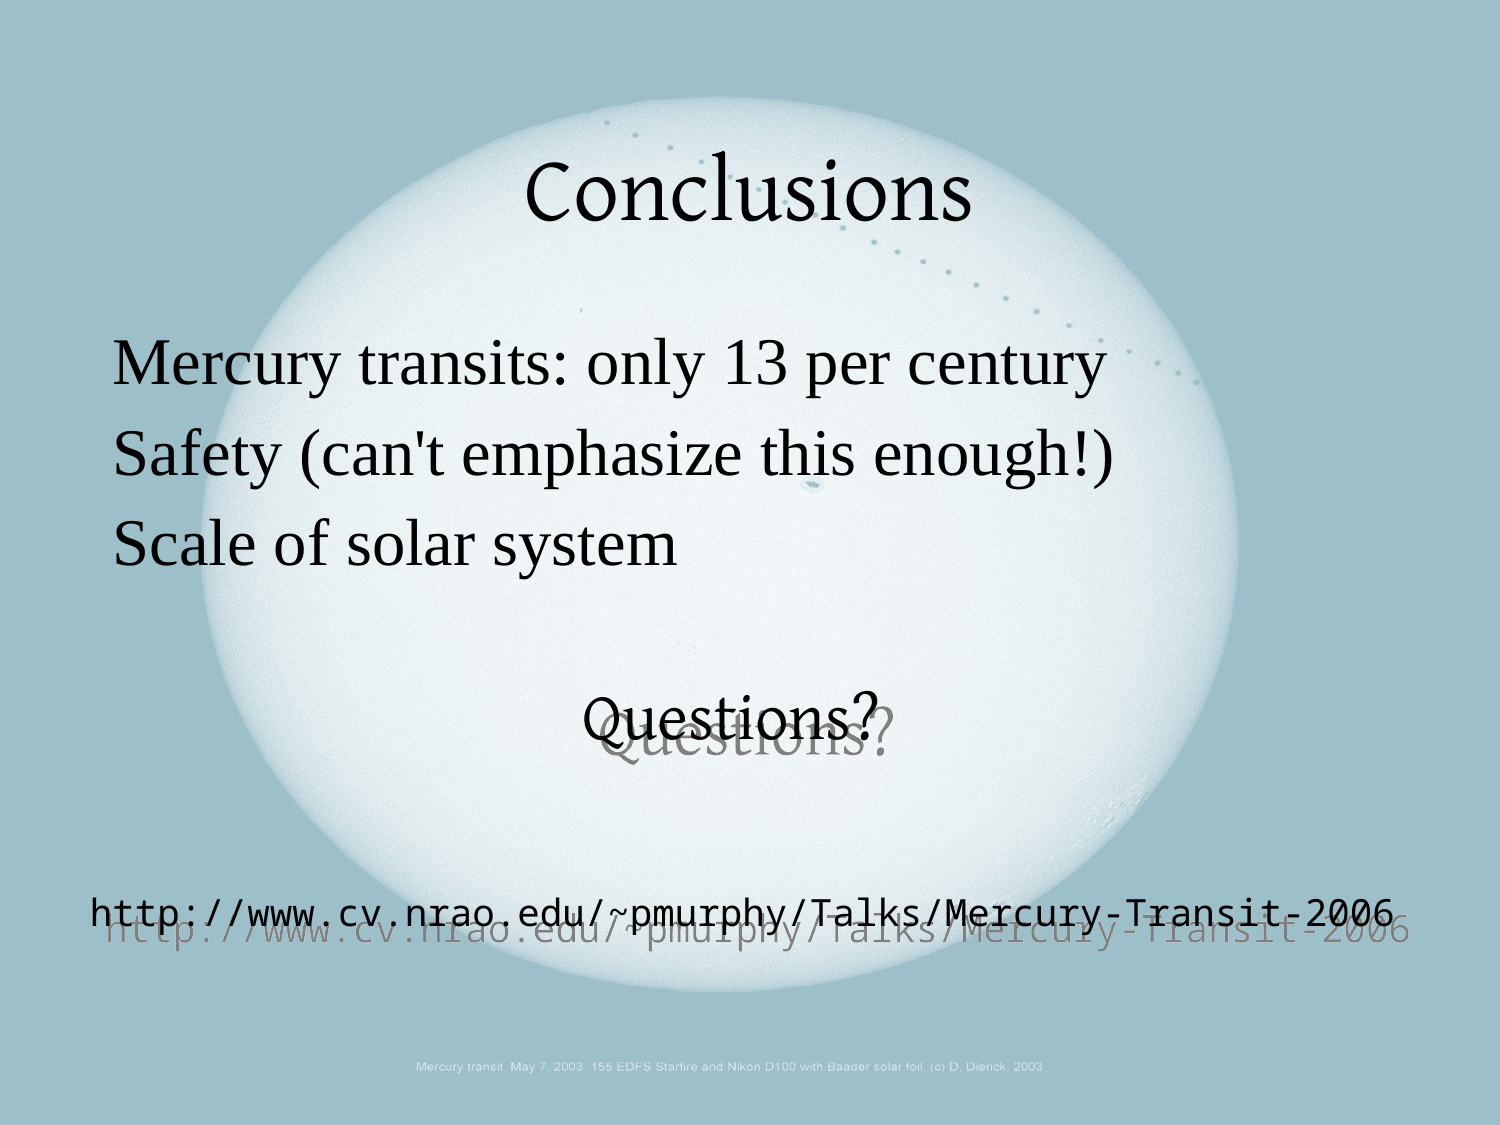

# Conclusions
Mercury transits: only 13 per century
Safety (can't emphasize this enough!)
Scale of solar system
Questions?
http://www.cv.nrao.edu/~pmurphy/Talks/Mercury-Transit-2006